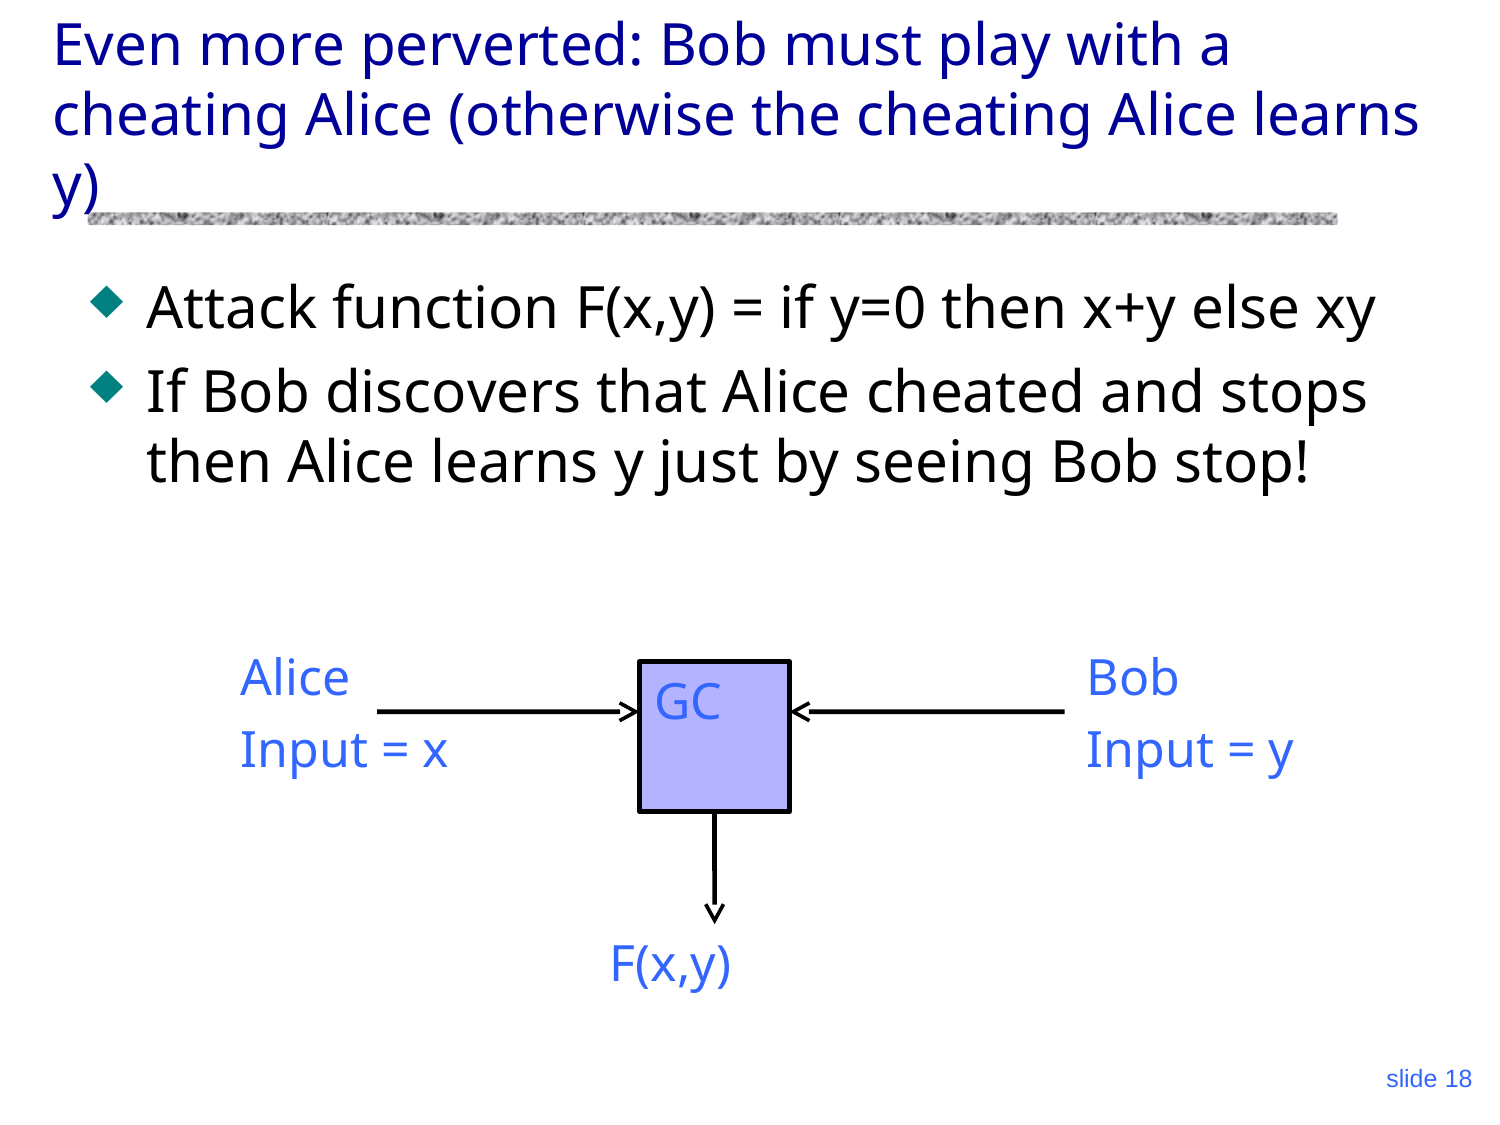

# Even more perverted: Bob must play with a cheating Alice (otherwise the cheating Alice learns y)
Attack function F(x,y) = if y=0 then x+y else xy
If Bob discovers that Alice cheated and stops then Alice learns y just by seeing Bob stop!
Alice
Input = x
Bob
Input = y
GC
F(x,y)
slide